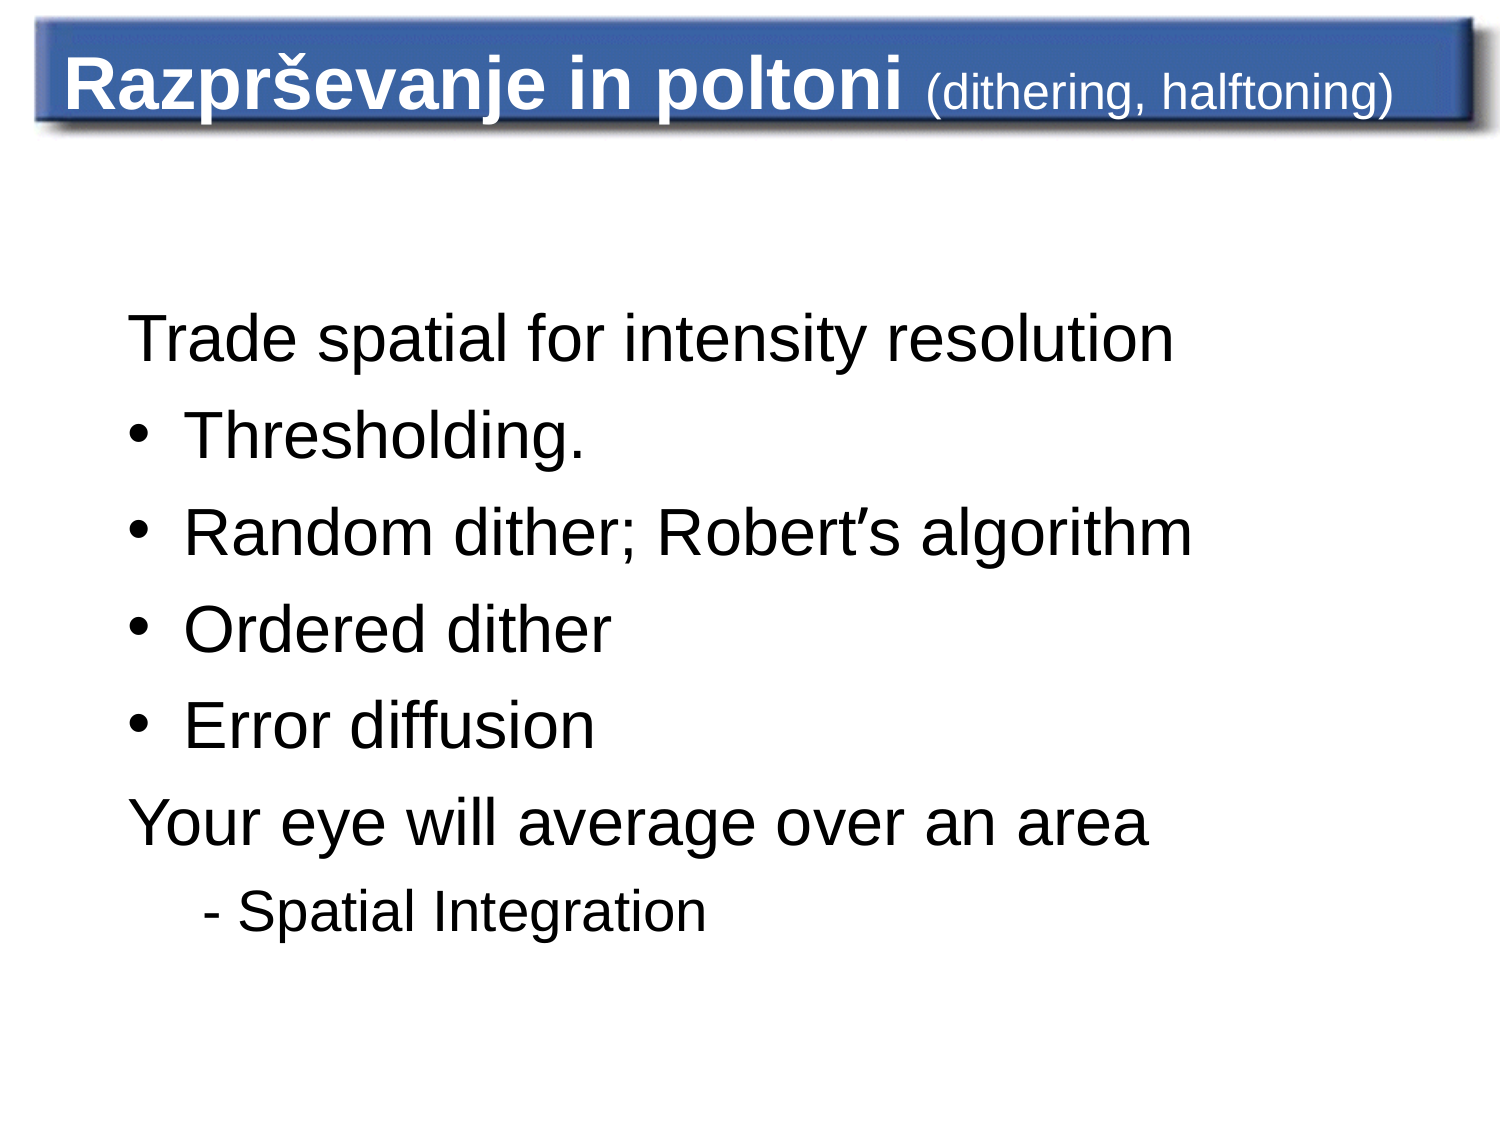

# Razprševanje in poltoni (dithering, halftoning)
Trade spatial for intensity resolution
Thresholding.
Random dither; Robert’s algorithm
Ordered dither
Error diffusion
Your eye will average over an area
- Spatial Integration